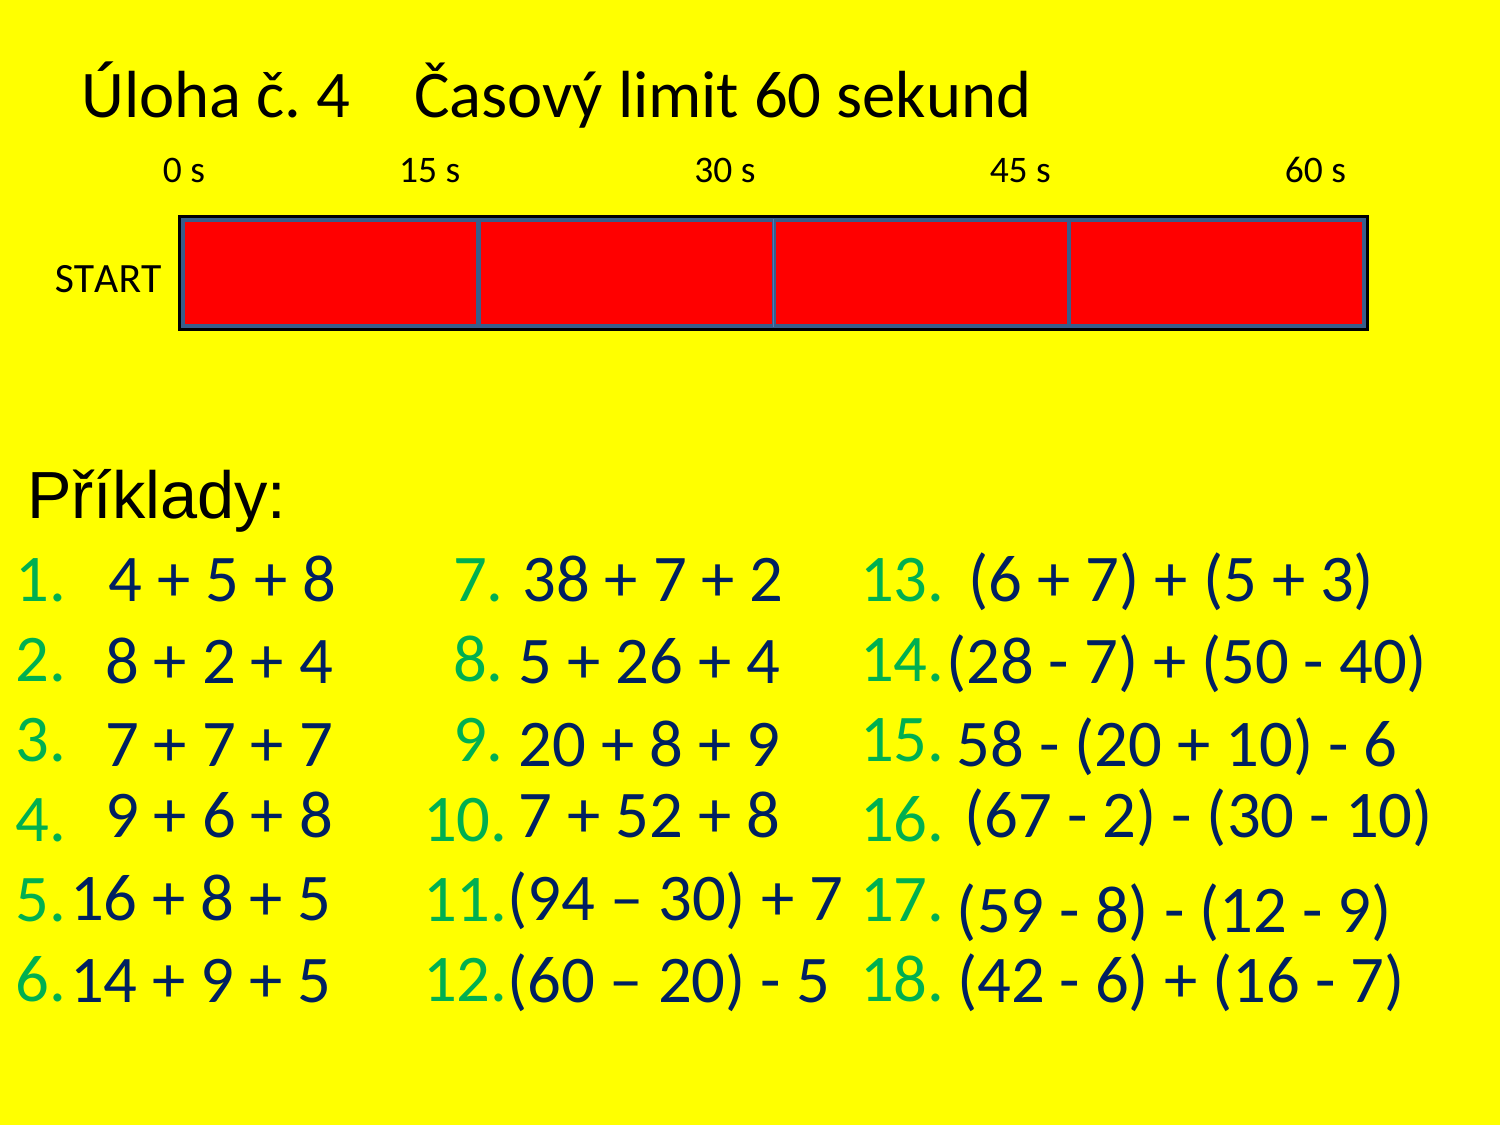

Úloha č. 4
Časový limit 60 sekund
0 s
15 s
30 s
45 s
60 s
START
Příklady:
1.
2.
3.
4.
5.
6.
 4 + 5 + 8
 7.
 8.
 9.
10.
11.
12.
 38 + 7 + 2
13.
14.
15.
16.
17.
18.
(6 + 7) + (5 + 3)
8 + 2 + 4
5 + 26 + 4
(28 - 7) + (50 - 40)
7 + 7 + 7
20 + 8 + 9
58 - (20 + 10) - 6
9 + 6 + 8
7 + 52 + 8
(67 - 2) - (30 - 10)
16 + 8 + 5
(94 – 30) + 7
(59 - 8) - (12 - 9)
14 + 9 + 5
(60 – 20) - 5
(42 - 6) + (16 - 7)